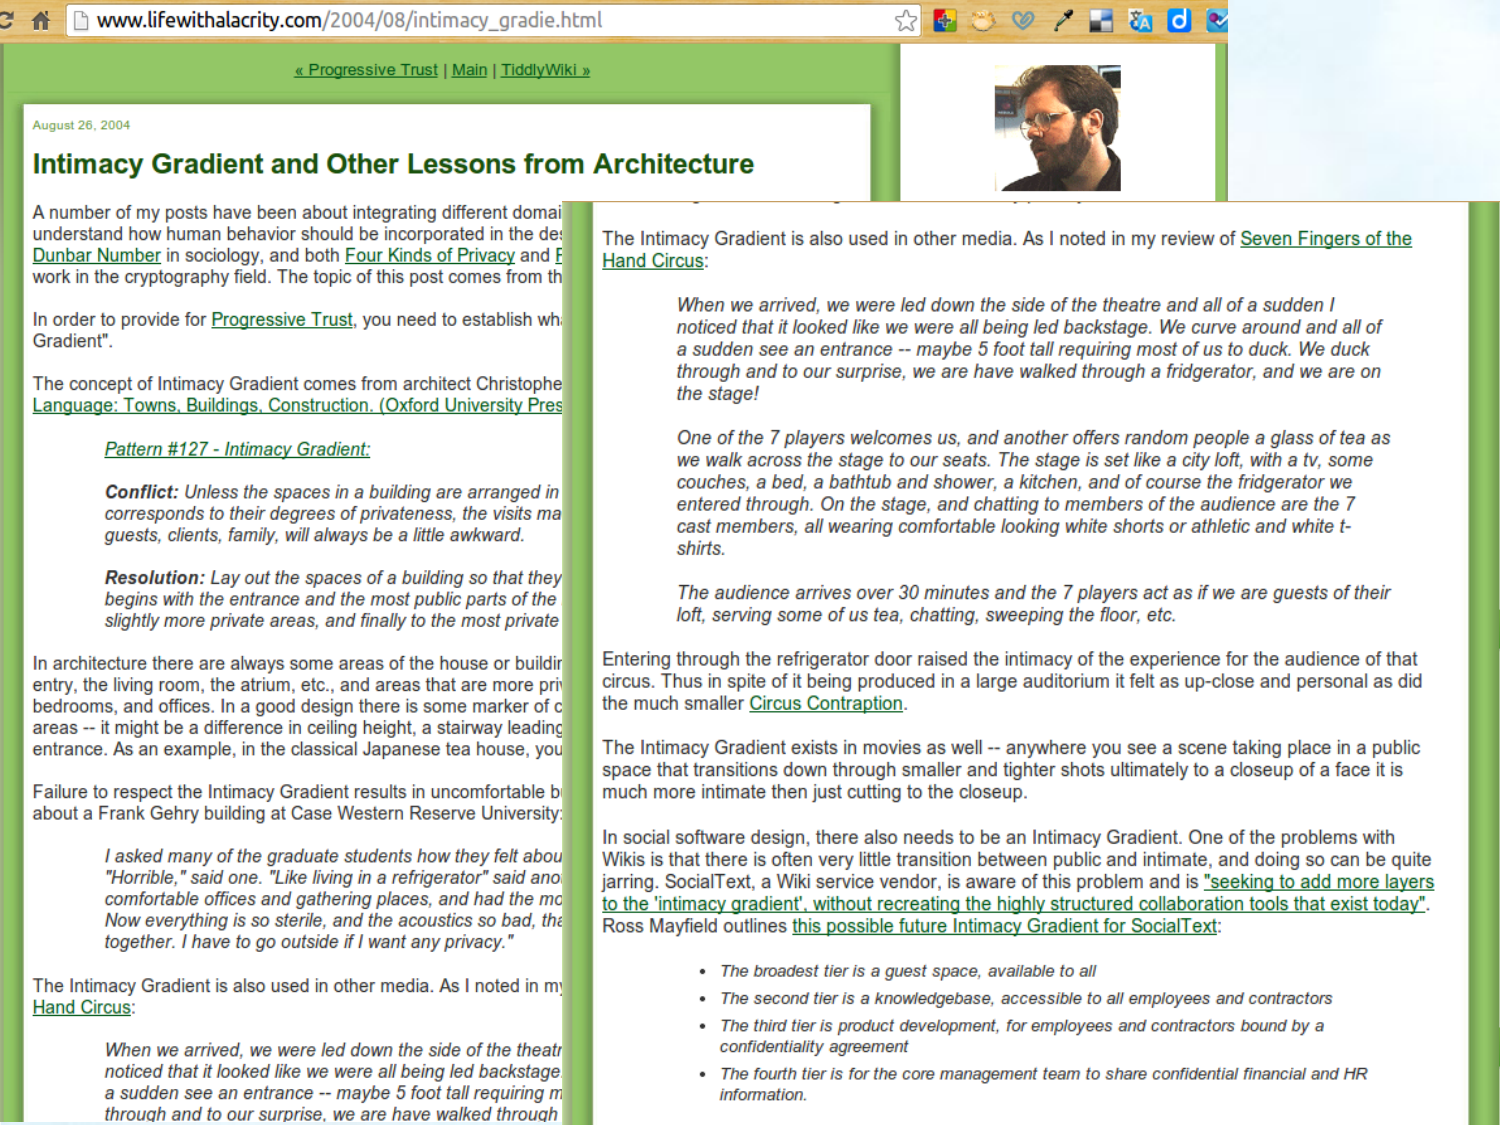

# 127 INTIMACY GRADIENT**
Source: http://www.lifewithalacrity.com/2004/08/intimacy_gradie.html
Systems Coevolving: Sciences, Service, Smarter, Cognitive
February 2016
76